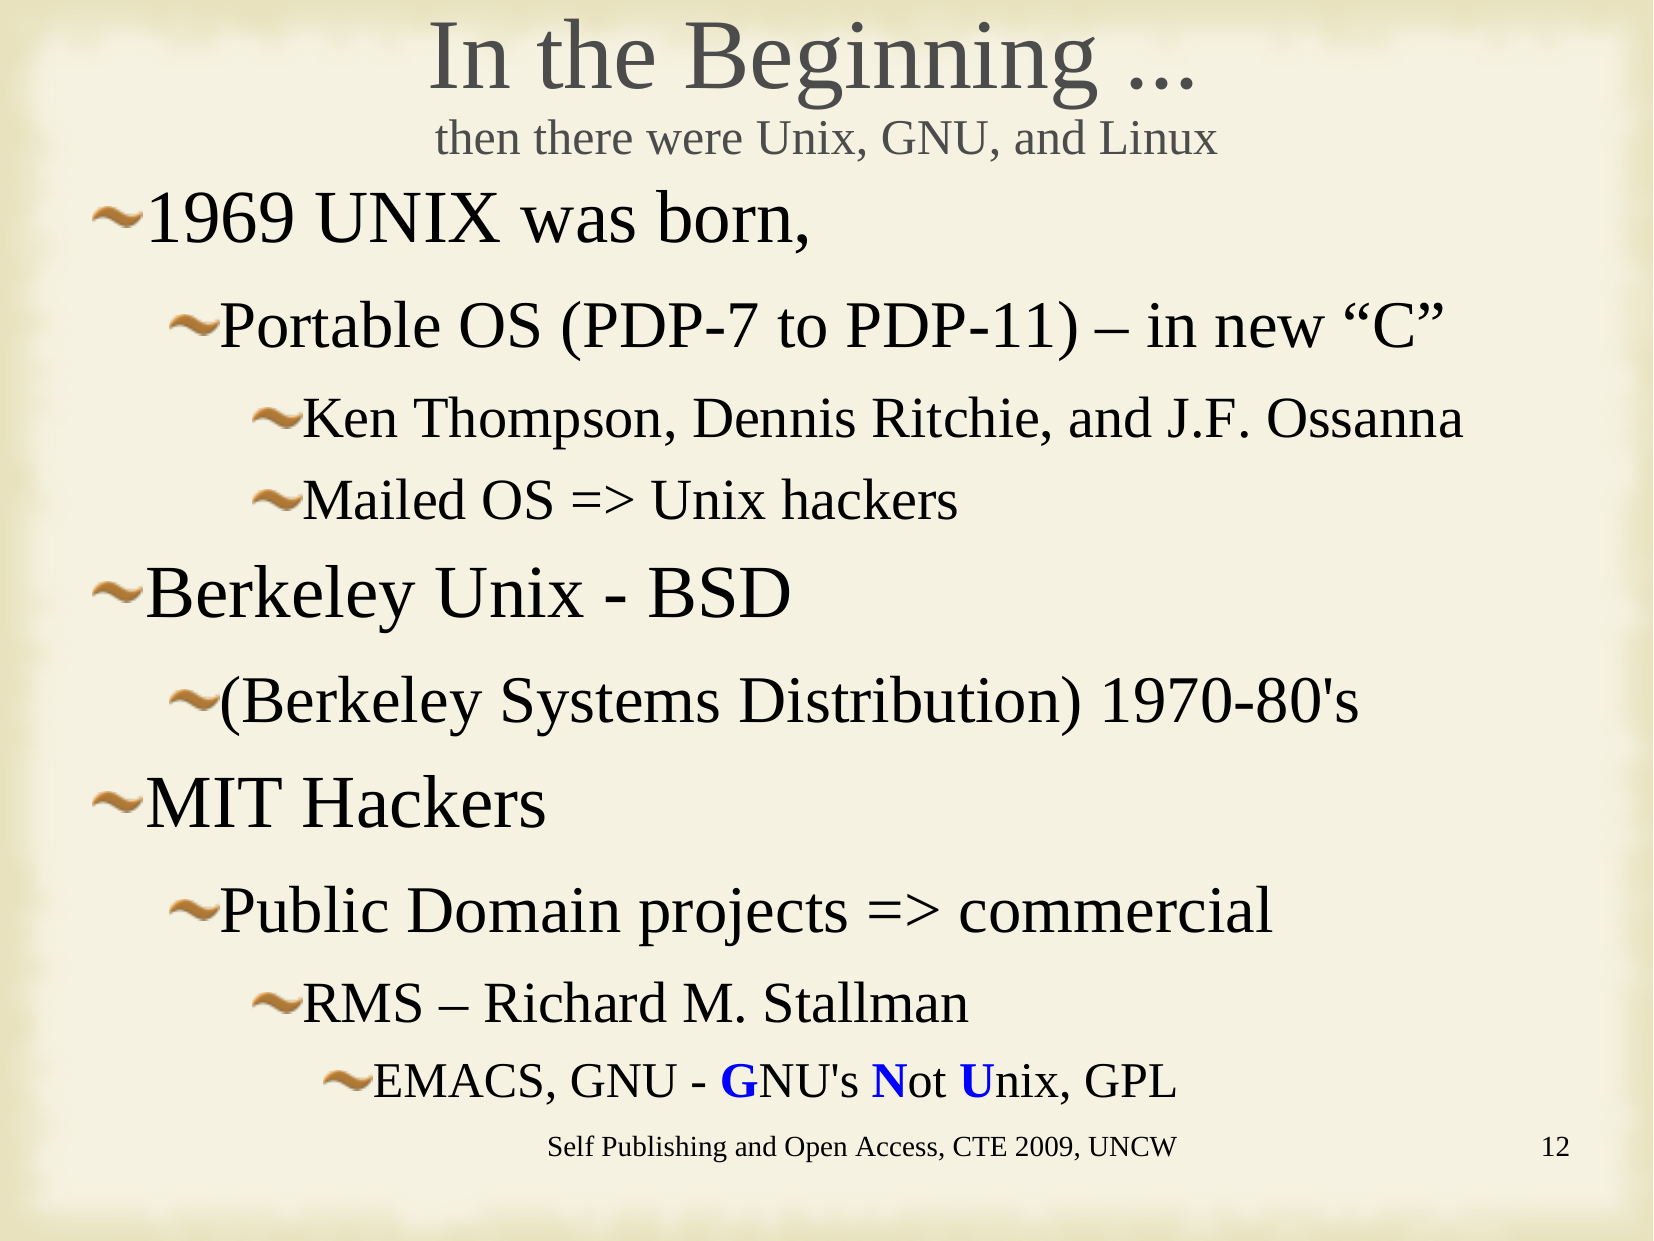

# In the Beginning ... then there were Unix, GNU, and Linux
1969 UNIX was born,
Portable OS (PDP-7 to PDP-11) – in new “C”
Ken Thompson, Dennis Ritchie, and J.F. Ossanna
Mailed OS => Unix hackers
Berkeley Unix - BSD
(Berkeley Systems Distribution) 1970-80's
MIT Hackers
Public Domain projects => commercial
RMS – Richard M. Stallman
EMACS, GNU - GNU's Not Unix, GPL
Self Publishing and Open Access, CTE 2009, UNCW
12